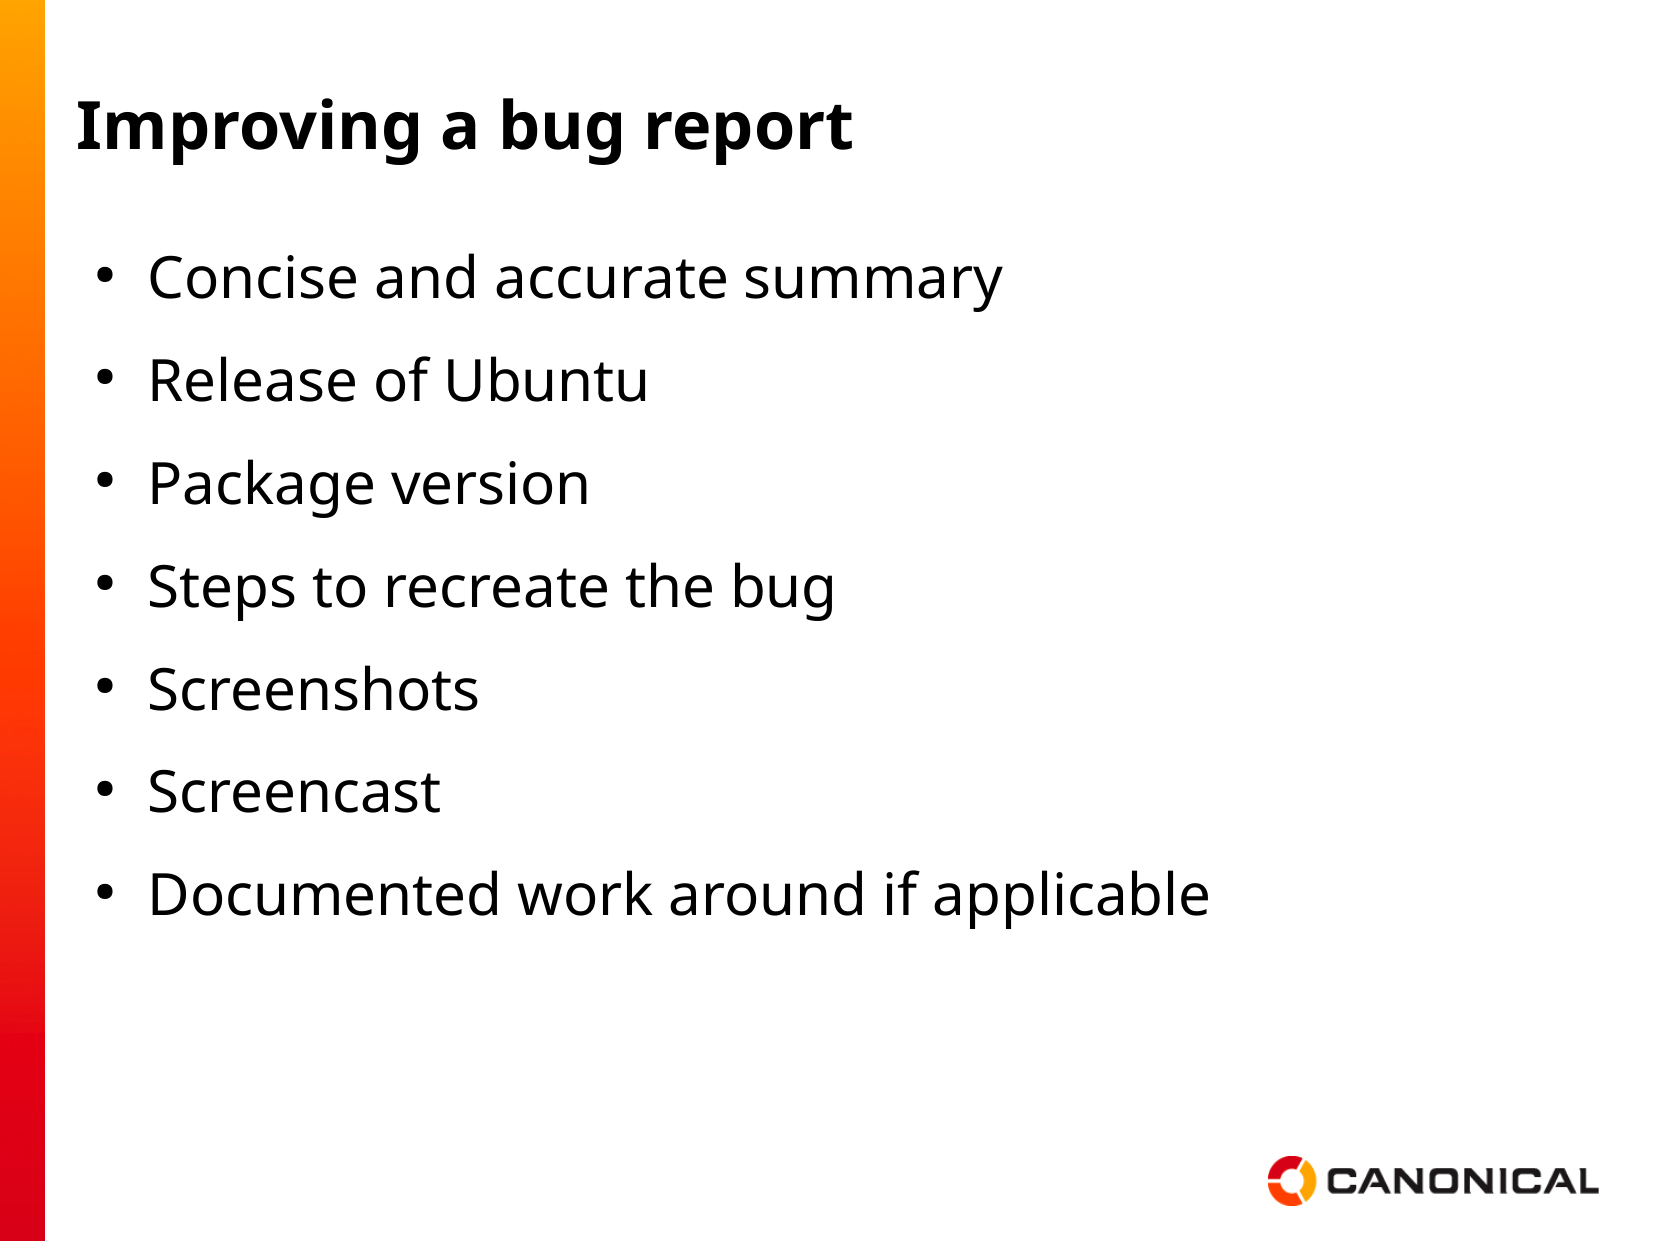

# Improving a bug report
Concise and accurate summary
Release of Ubuntu
Package version
Steps to recreate the bug
Screenshots
Screencast
Documented work around if applicable